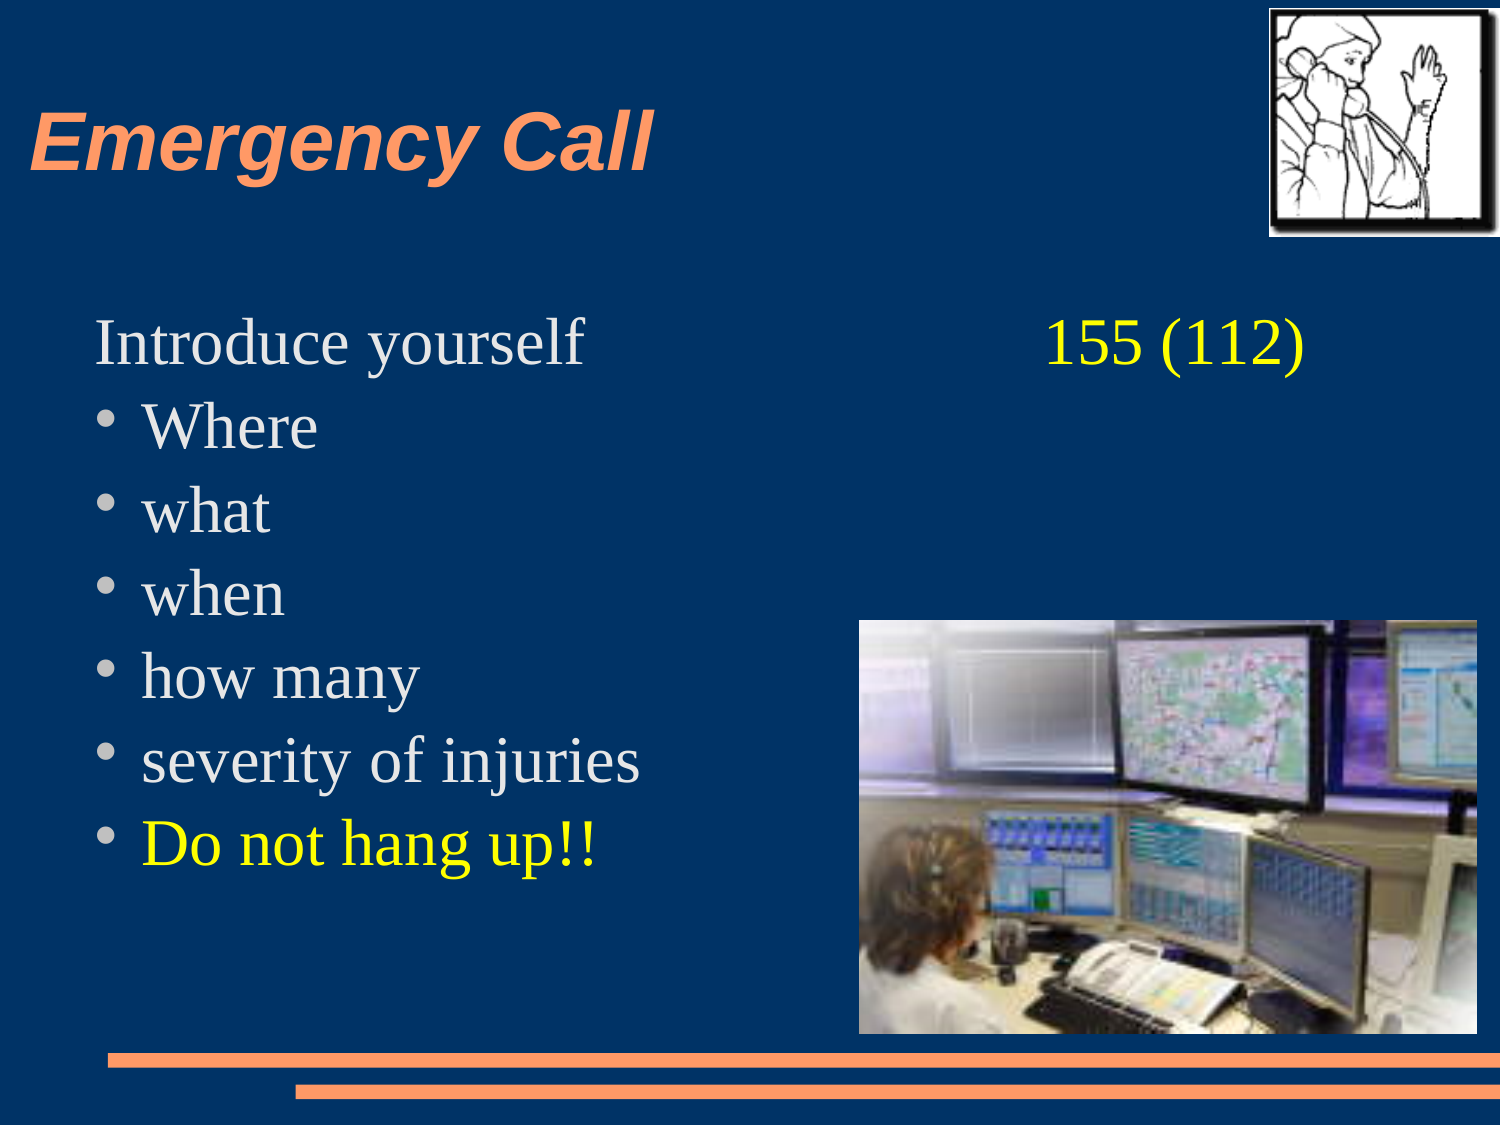

# Emergency Call
Introduce yourself				155 (112)
Where
what
when
how many
severity of injuries
Do not hang up!!